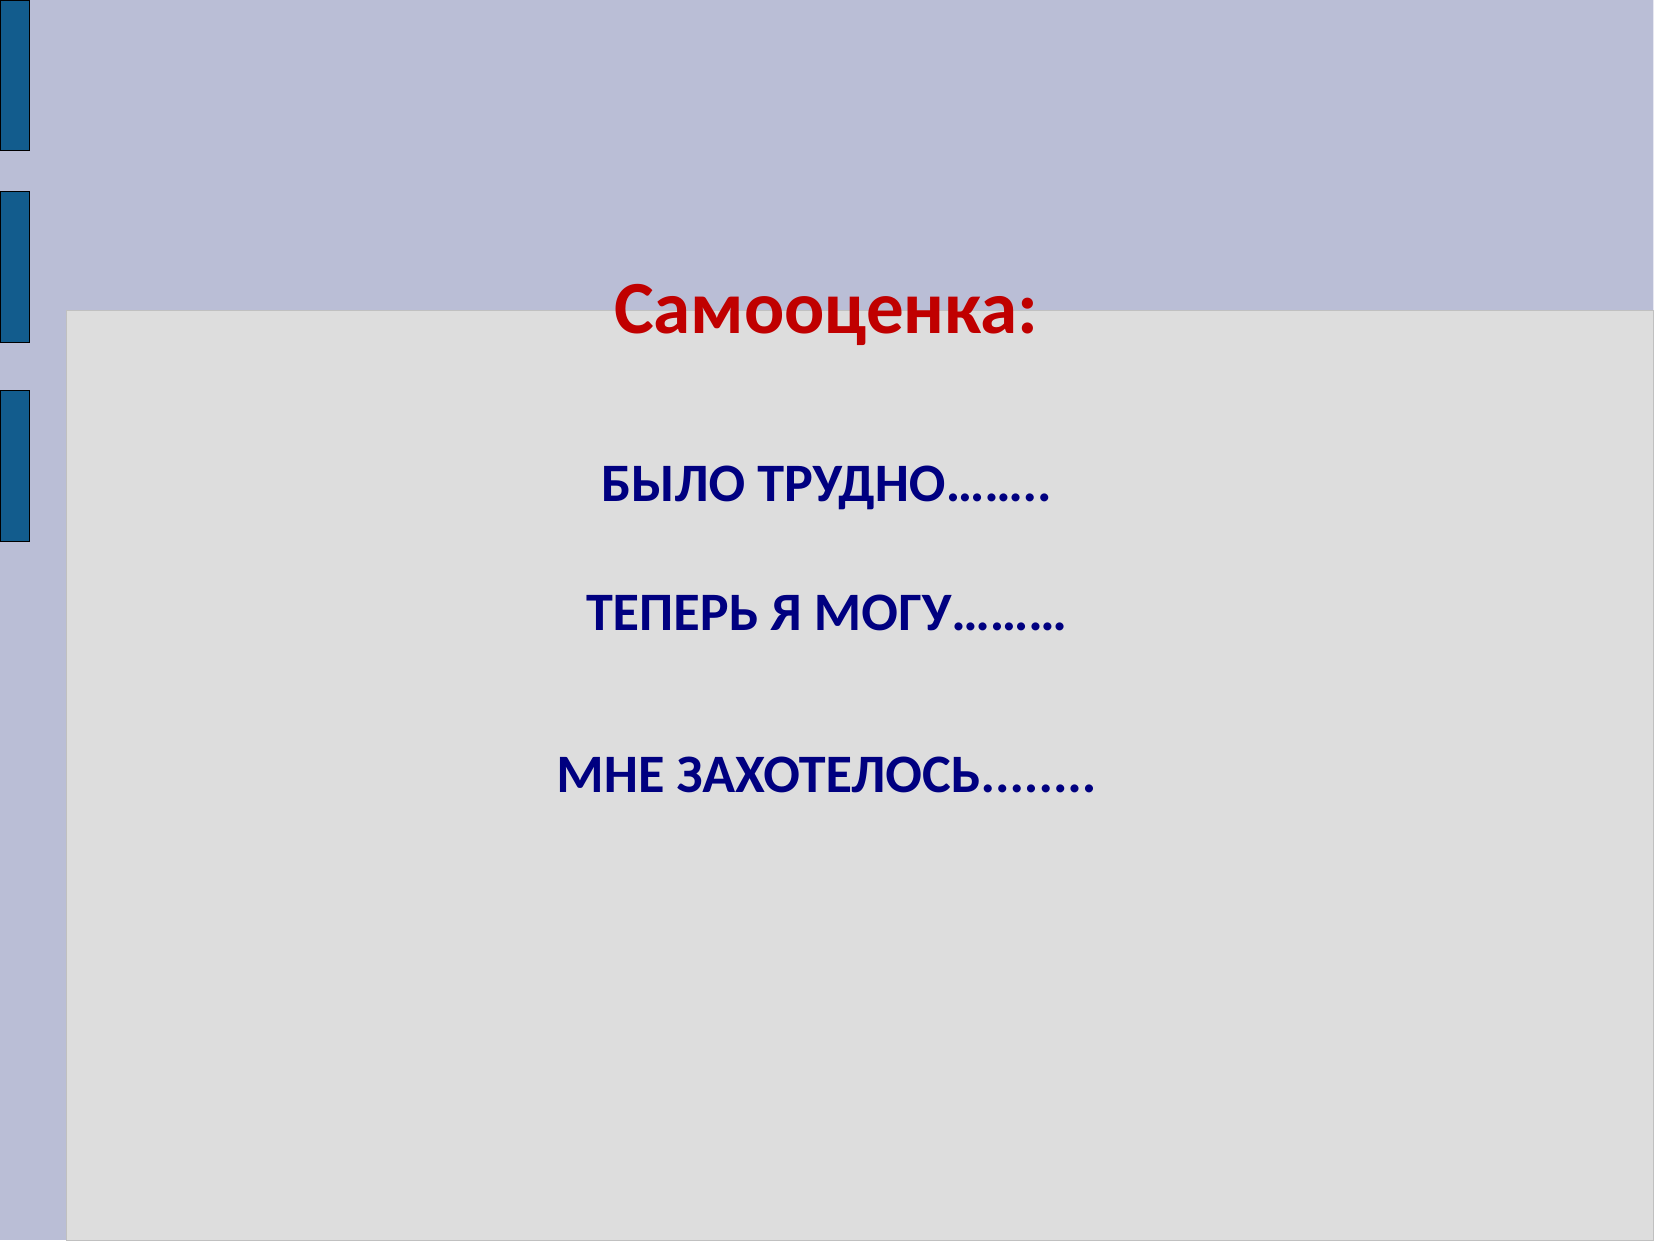

# Самооценка:
БЫЛО ТРУДНО……..
ТЕПЕРЬ Я МОГУ………
МНЕ ЗАХОТЕЛОСЬ........